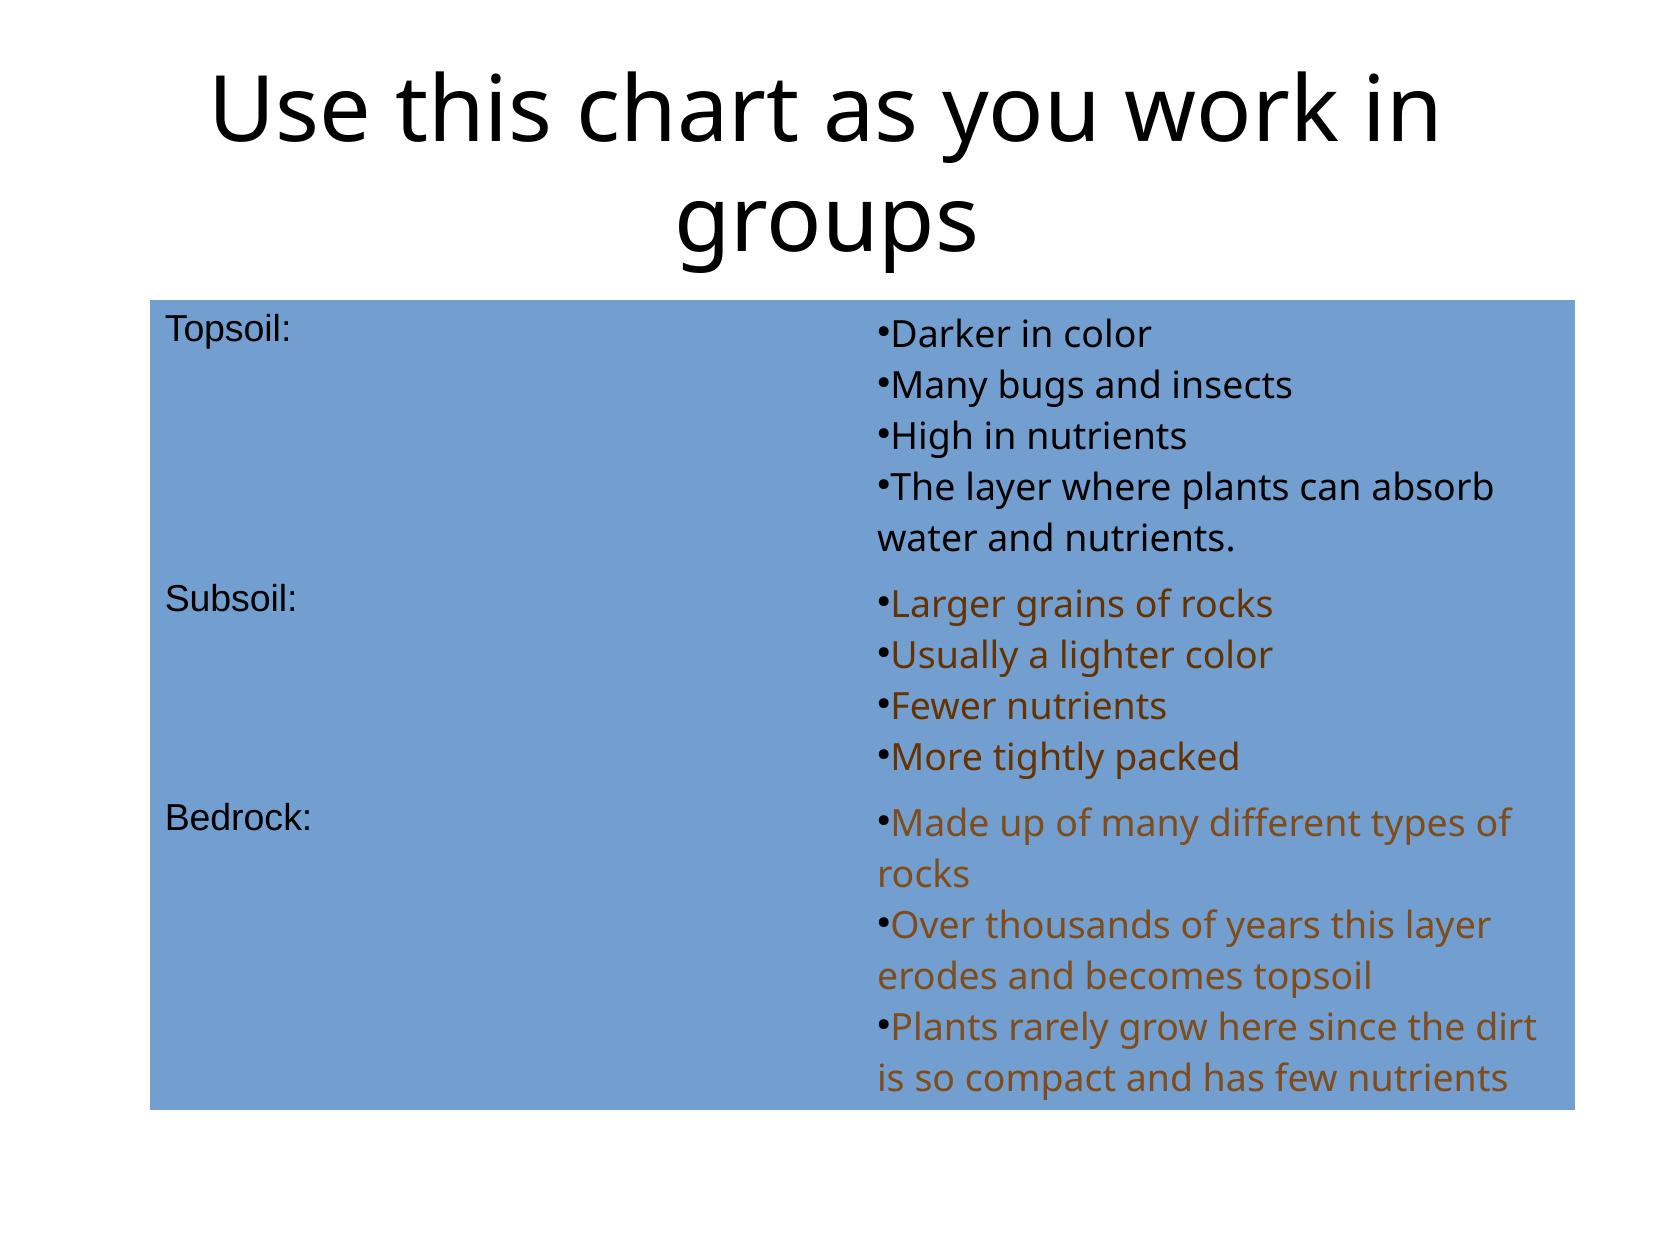

# Use this chart as you work in groups
| Topsoil: | Darker in color Many bugs and insects High in nutrients The layer where plants can absorb water and nutrients. |
| --- | --- |
| Subsoil: | Larger grains of rocks Usually a lighter color Fewer nutrients More tightly packed |
| Bedrock: | Made up of many different types of rocks Over thousands of years this layer erodes and becomes topsoil Plants rarely grow here since the dirt is so compact and has few nutrients |